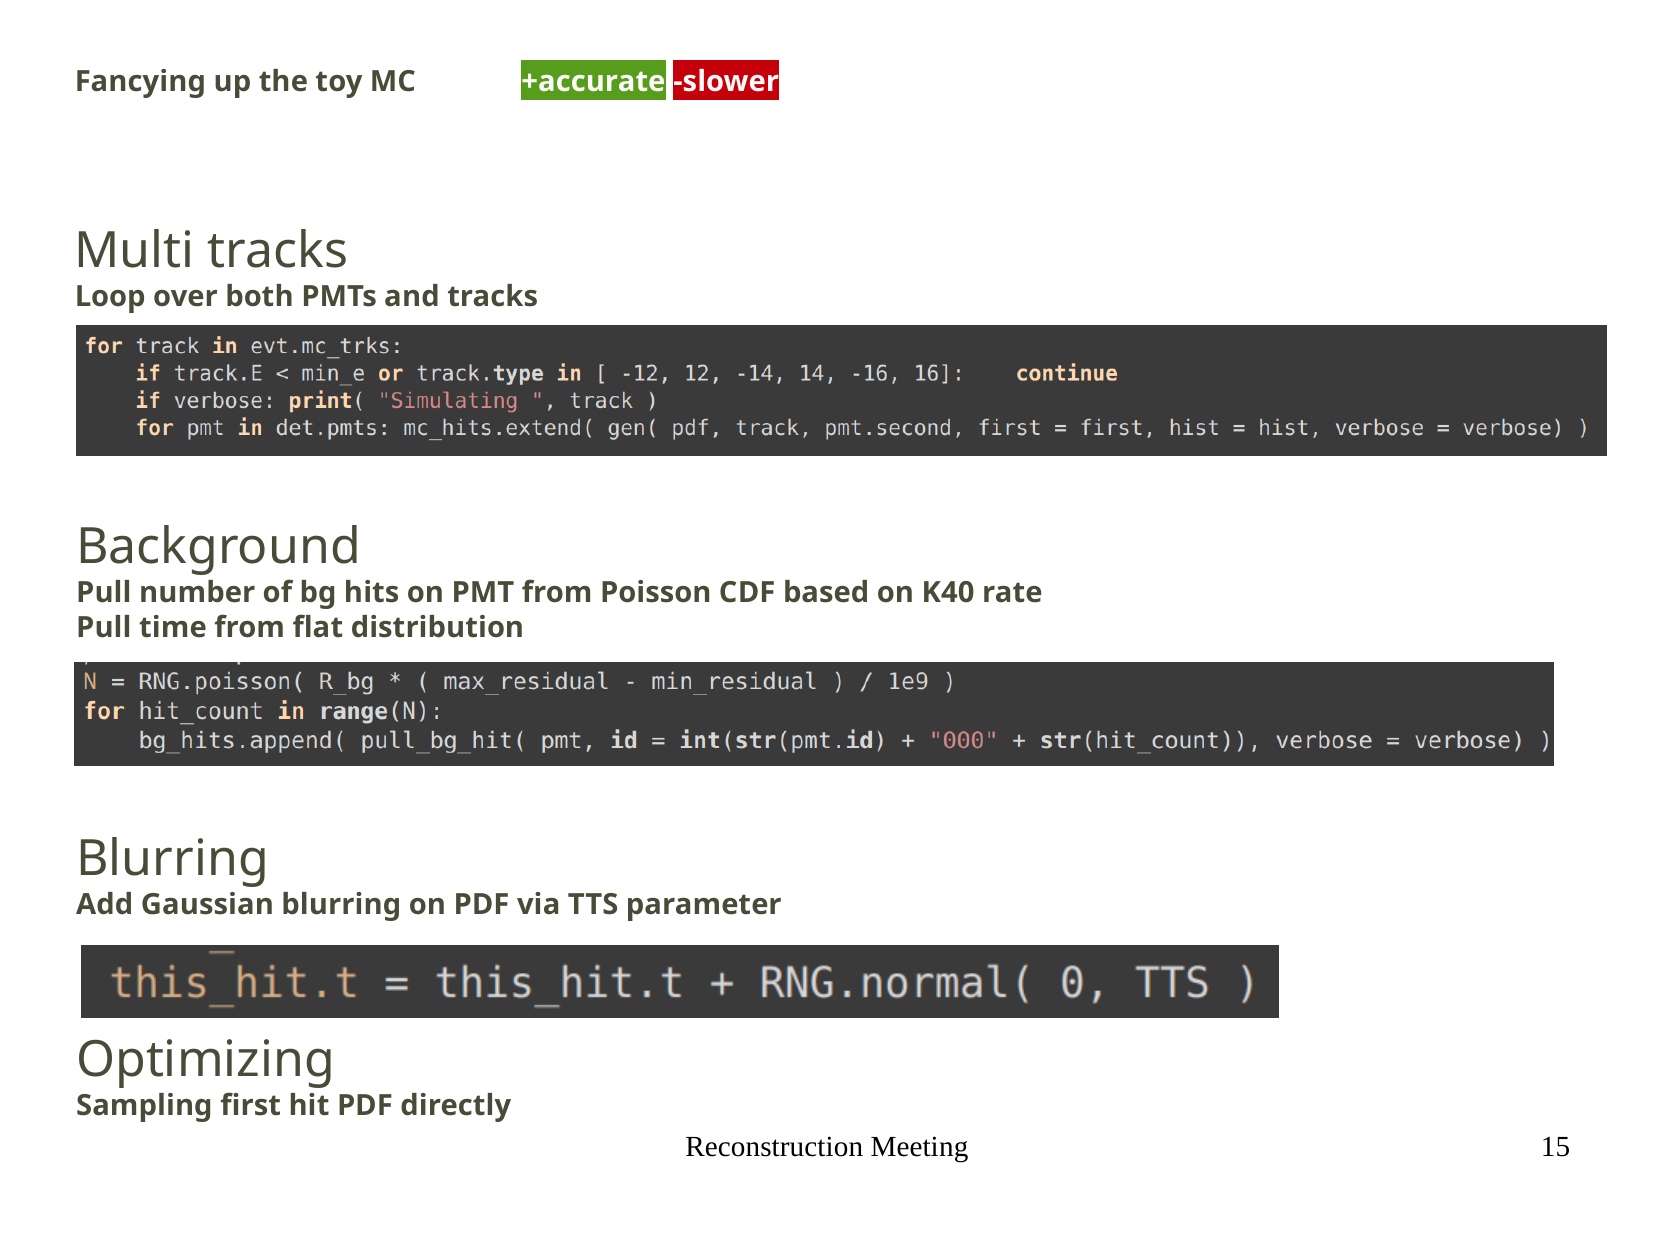

Fancying up the toy MC +accurate -slower
Multi tracks
Loop over both PMTs and tracks
Background
Pull number of bg hits on PMT from Poisson CDF based on K40 rate
Pull time from flat distribution
Blurring
Add Gaussian blurring on PDF via TTS parameter
Optimizing
Sampling first hit PDF directly
Reconstruction Meeting
15